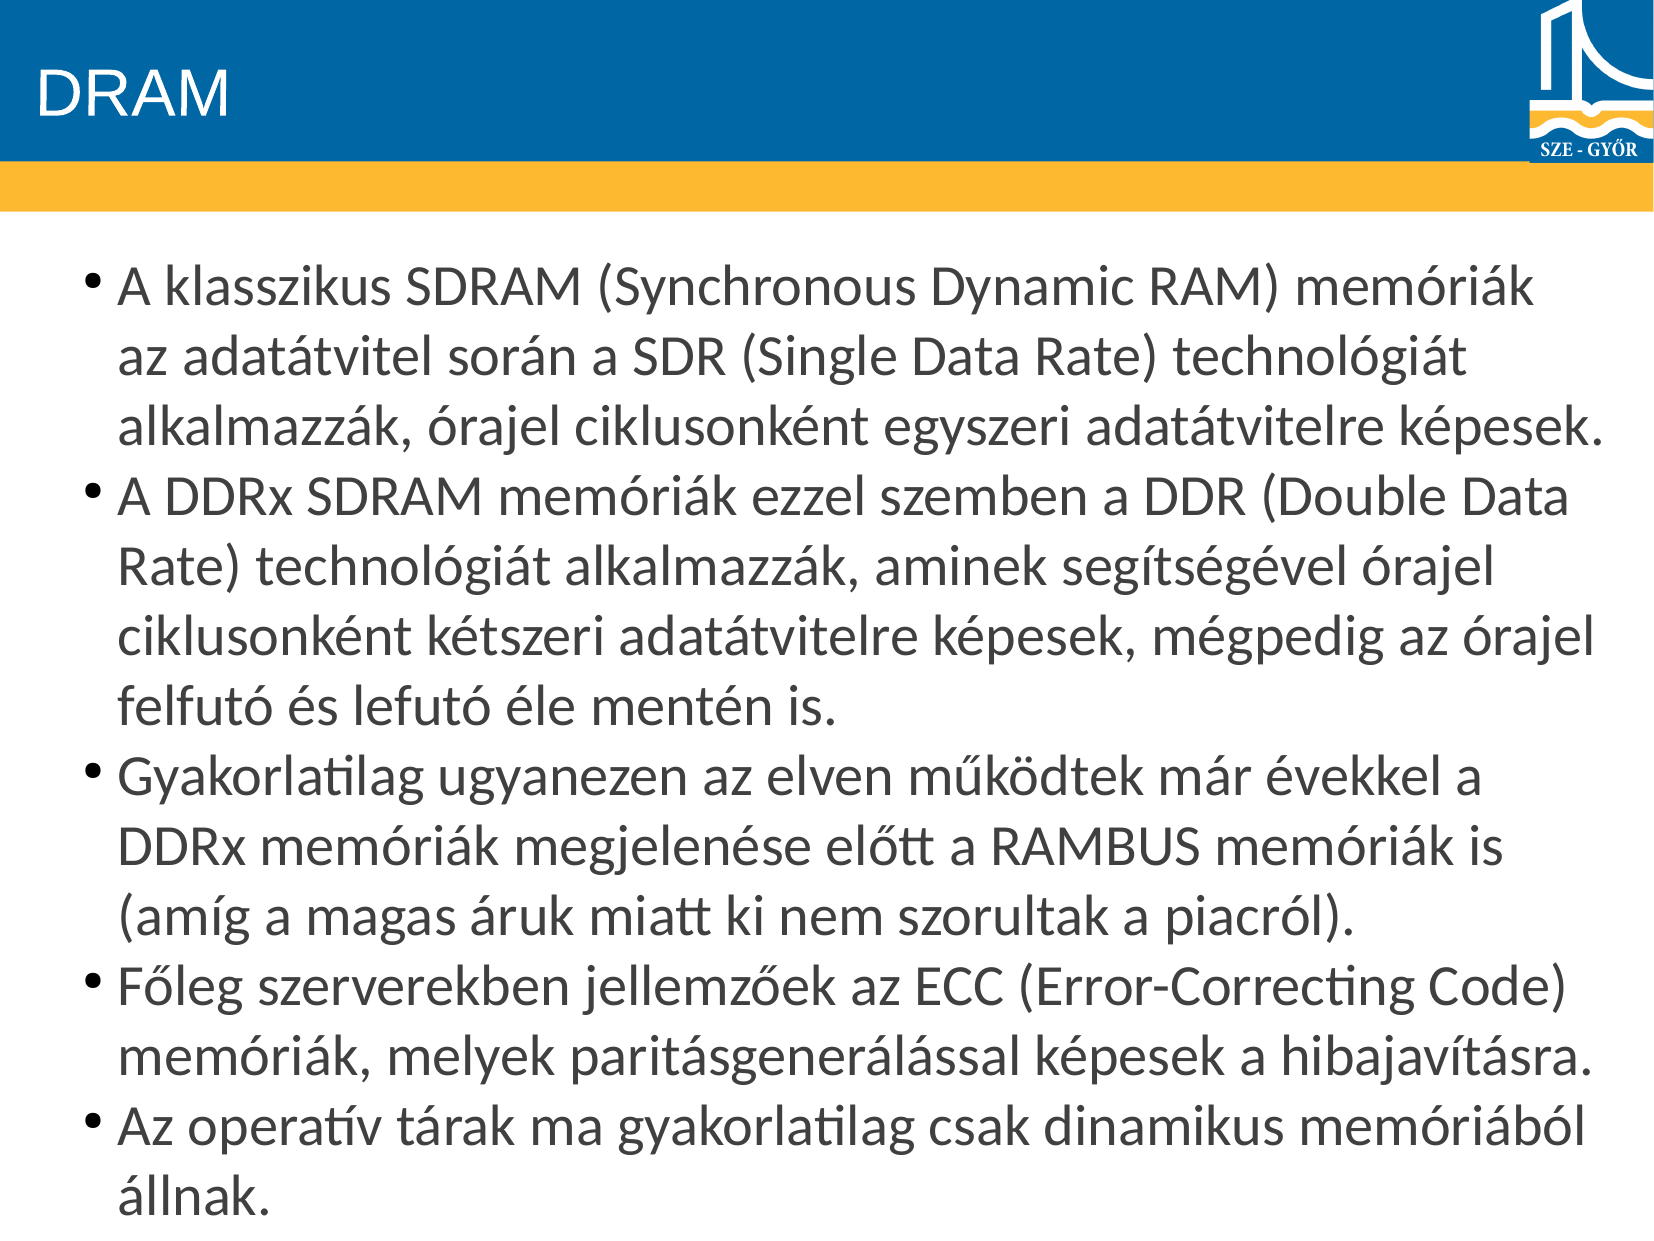

DRAM
A klasszikus SDRAM (Synchronous Dynamic RAM) memóriák
az adatátvitel során a SDR (Single Data Rate) technológiát alkalmazzák, órajel ciklusonként egyszeri adatátvitelre képesek.
A DDRx SDRAM memóriák ezzel szemben a DDR (Double Data
Rate) technológiát alkalmazzák, aminek segítségével órajel ciklusonként kétszeri adatátvitelre képesek, mégpedig az órajel felfutó és lefutó éle mentén is.
Gyakorlatilag ugyanezen az elven működtek már évekkel a DDRx memóriák megjelenése előtt a RAMBUS memóriák is (amíg a magas áruk miatt ki nem szorultak a piacról).
Főleg szerverekben jellemzőek az ECC (Error-Correcting Code) memóriák, melyek paritásgenerálással képesek a hibajavításra.
Az operatív tárak ma gyakorlatilag csak dinamikus memóriából állnak.